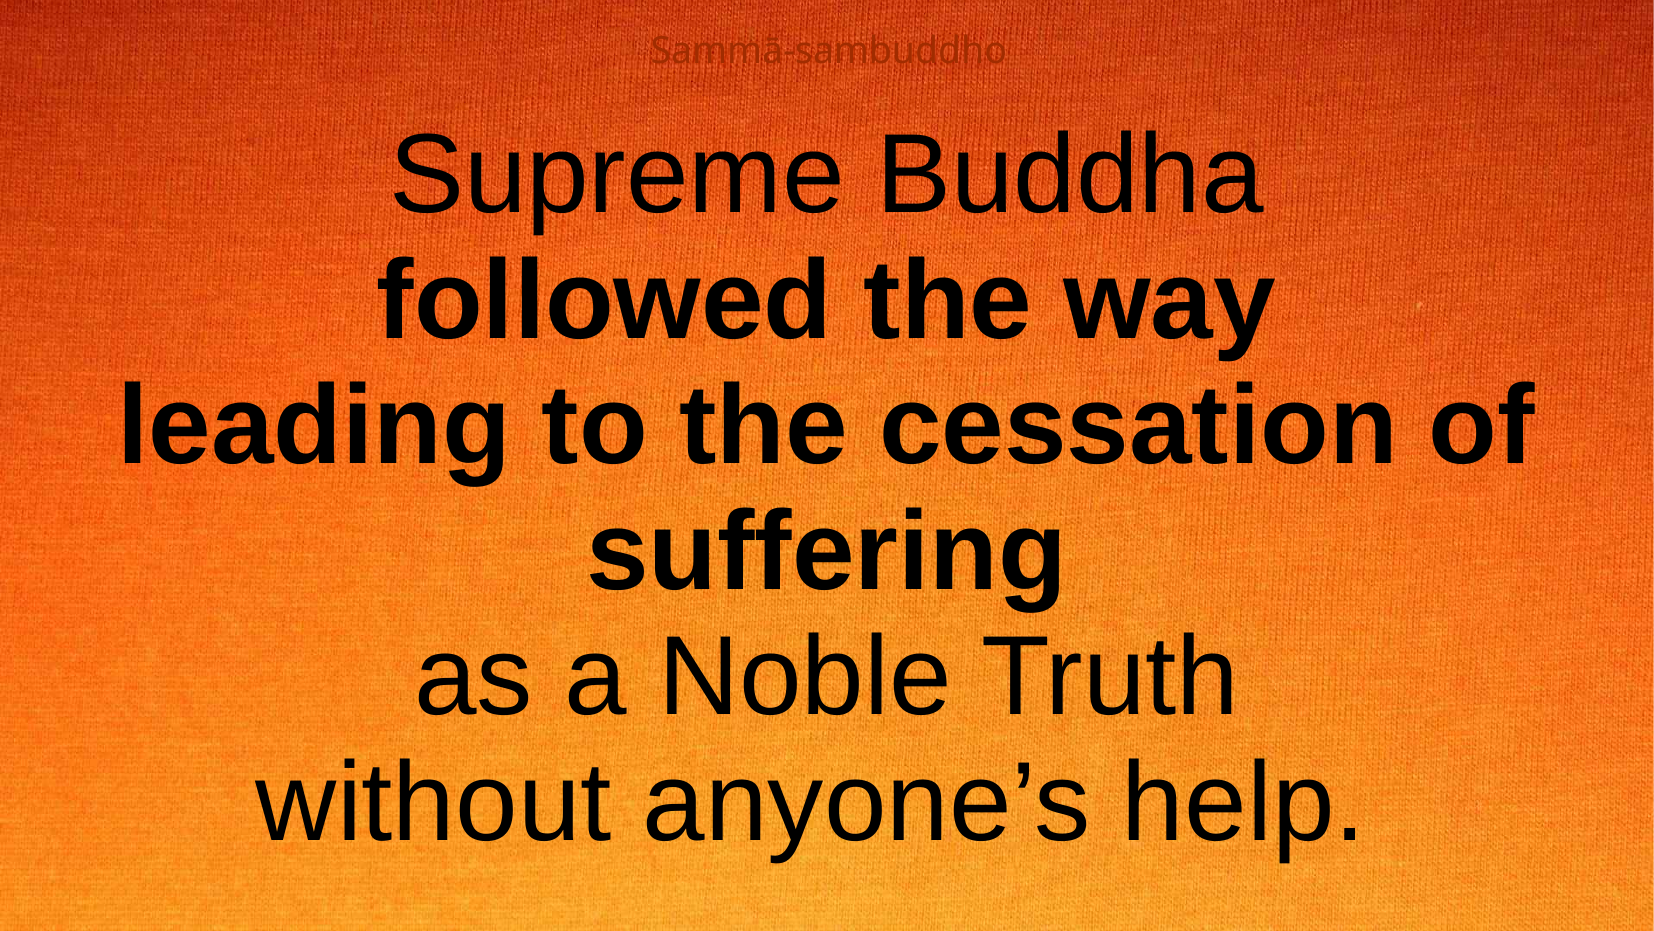

Sammā-sambuddho
# Supreme Buddha
followed the way
leading to the cessation of suffering
as a Noble Truth
without anyone’s help.